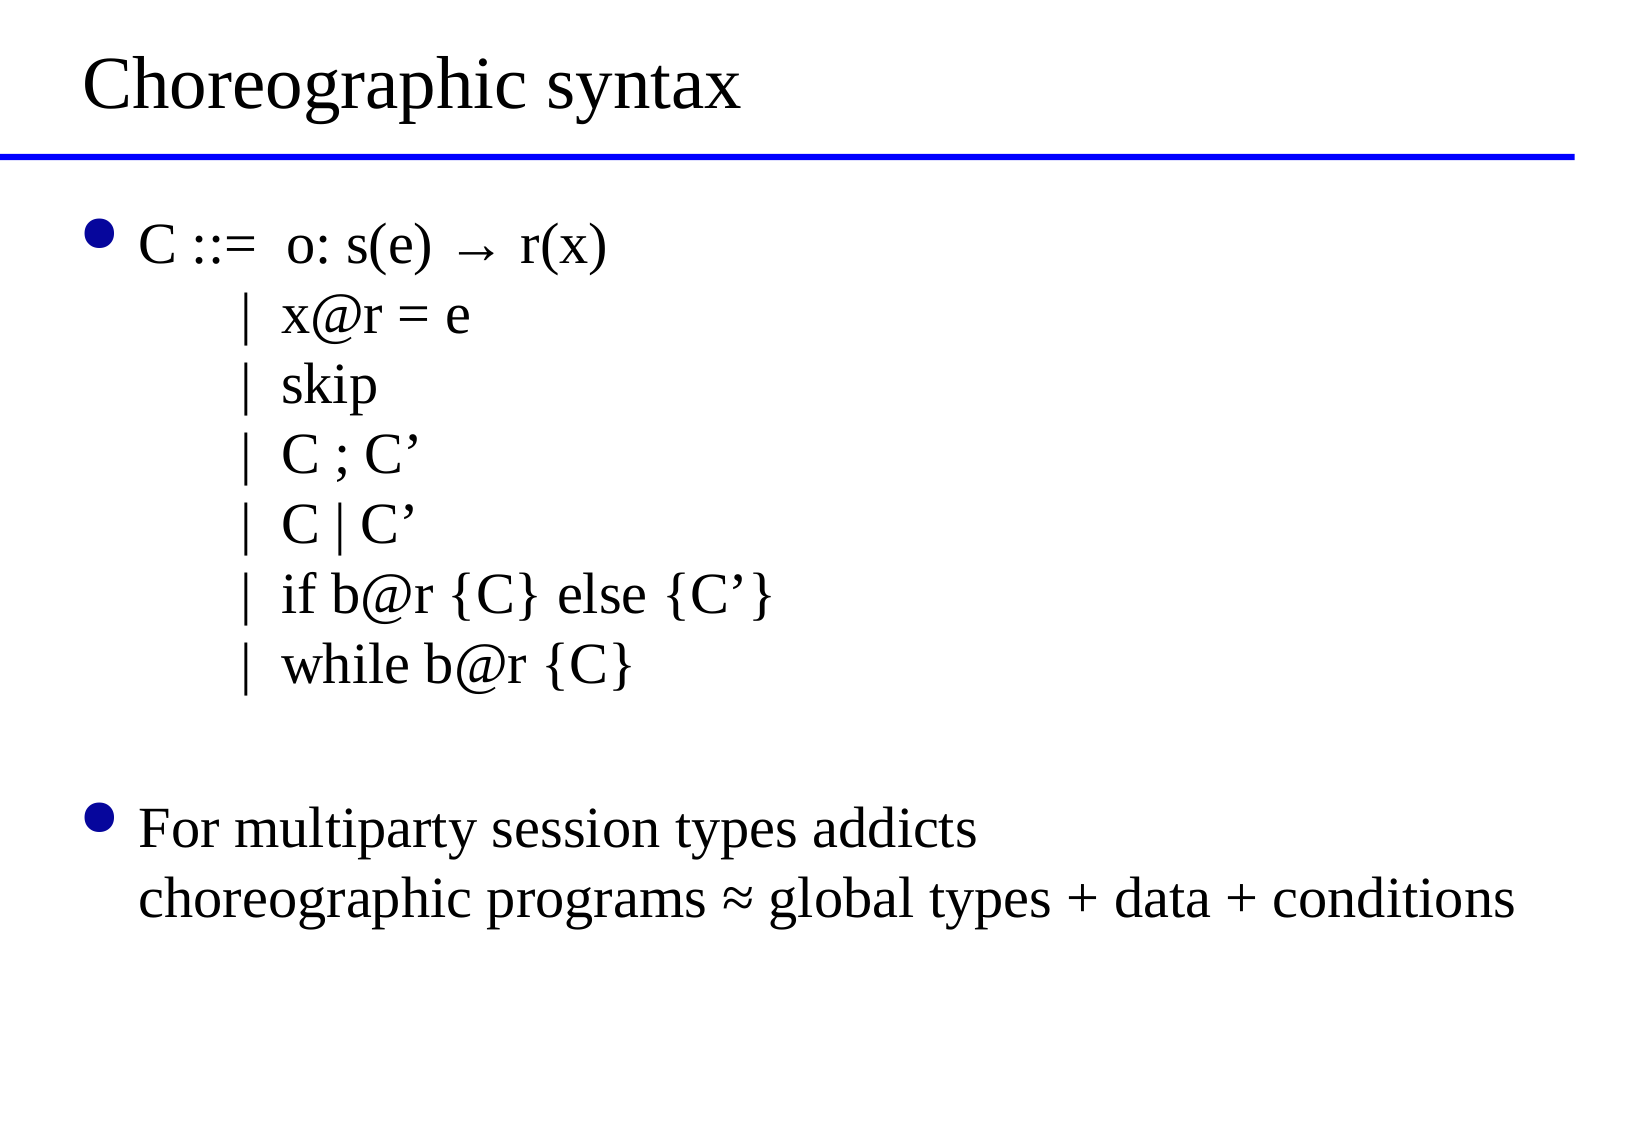

# Choreographic syntax
C ::= o: s(e) → r(x)
 | x@r = e
 | skip
 | C ; C’
 | C | C’
 | if b@r {C} else {C’}
 | while b@r {C}
For multiparty session types addicts
choreographic programs ≈ global types + data + conditions